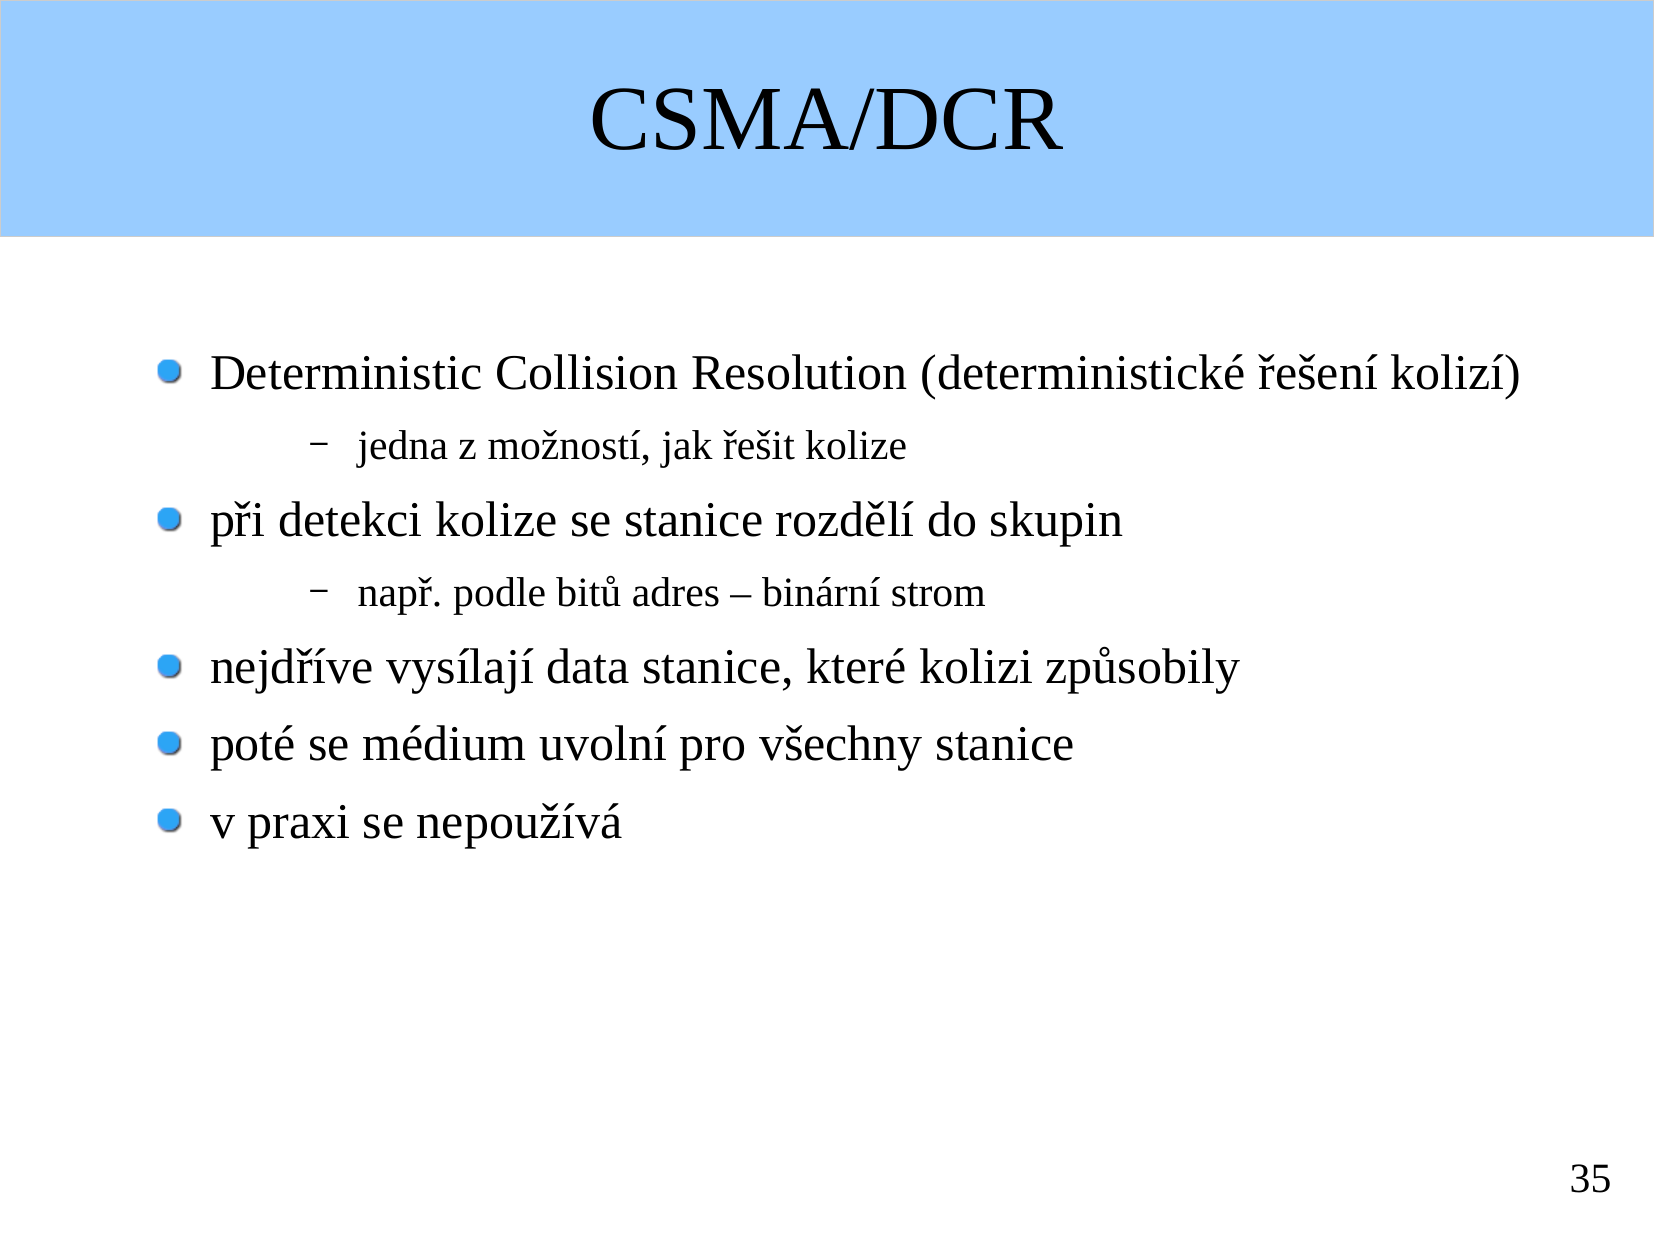

# CSMA/DCR
Deterministic Collision Resolution (deterministické řešení kolizí)
jedna z možností, jak řešit kolize
při detekci kolize se stanice rozdělí do skupin
např. podle bitů adres – binární strom
nejdříve vysílají data stanice, které kolizi způsobily
poté se médium uvolní pro všechny stanice
v praxi se nepoužívá